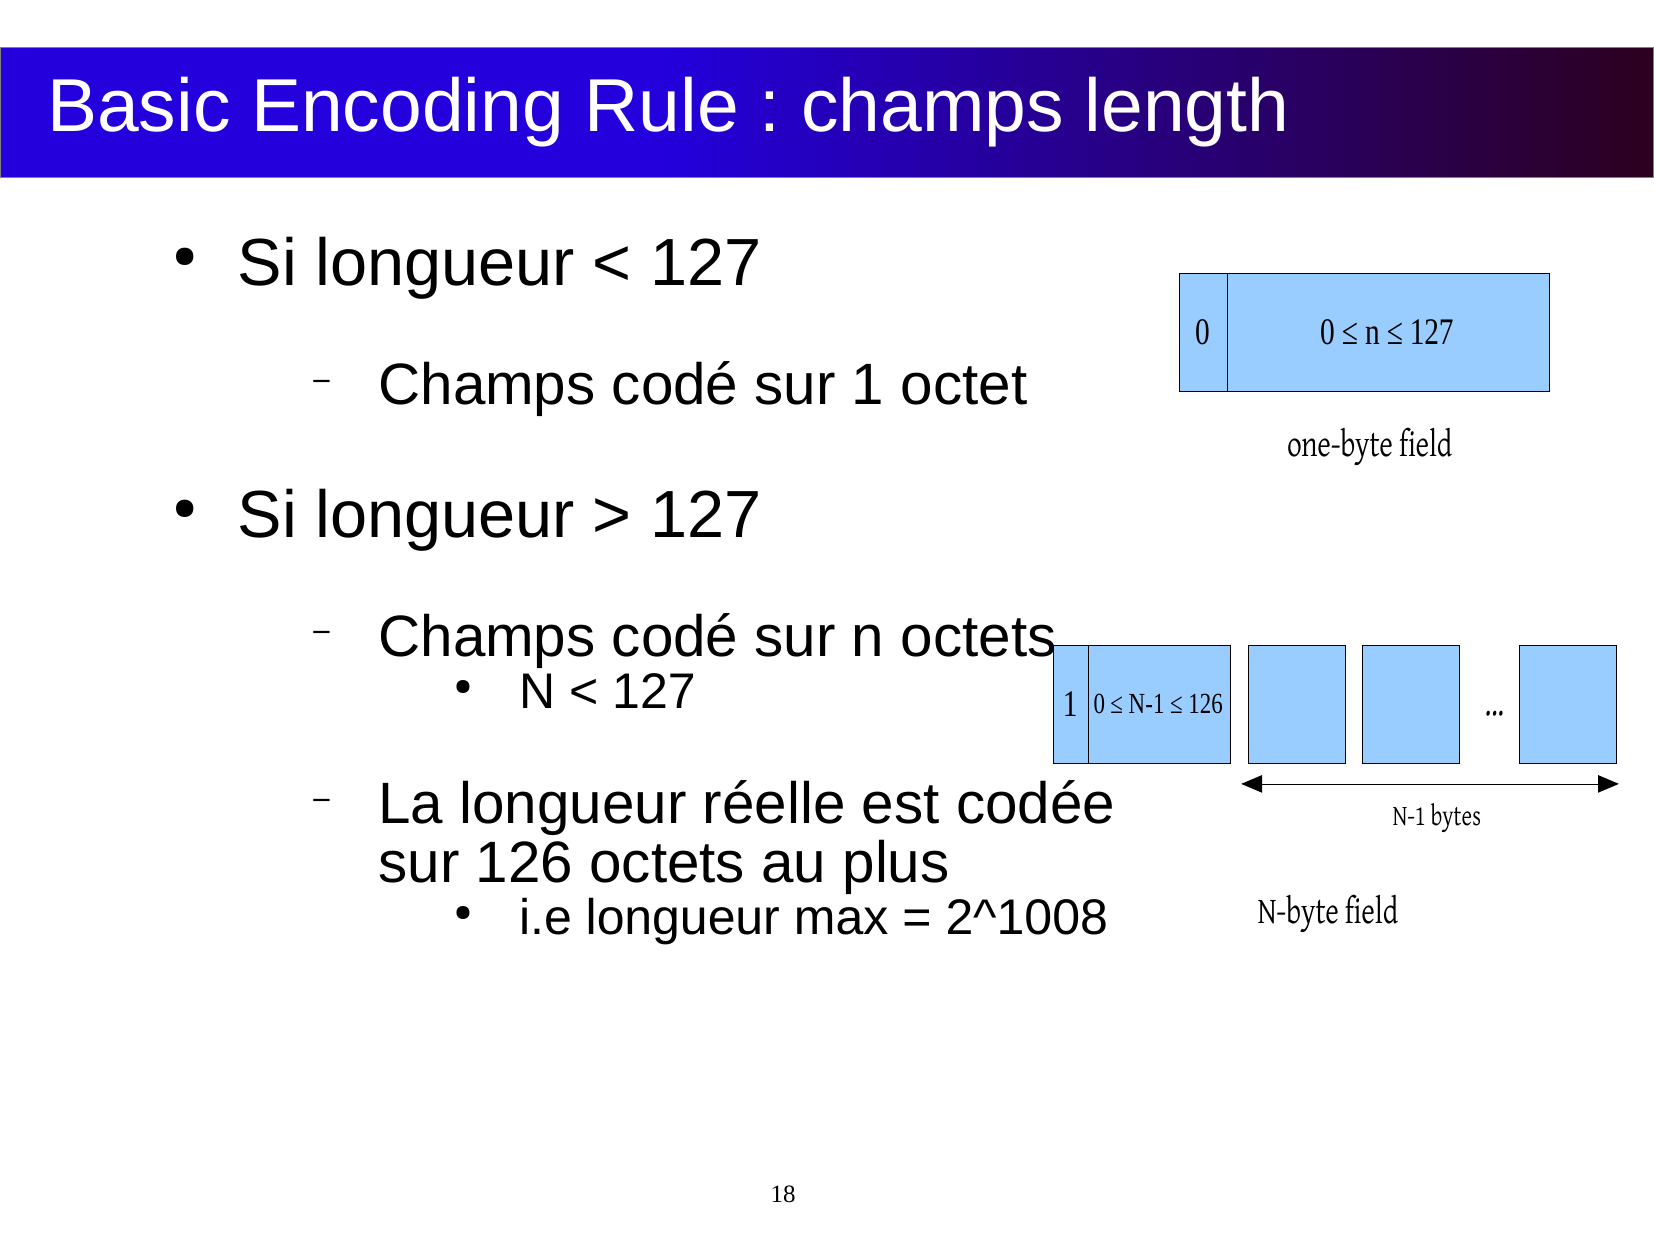

# Basic Encoding Rule : champs length
Si longueur < 127
Champs codé sur 1 octet
Si longueur > 127
Champs codé sur n octets
N < 127
La longueur réelle est codée
sur 126 octets au plus
i.e longueur max = 2^1008